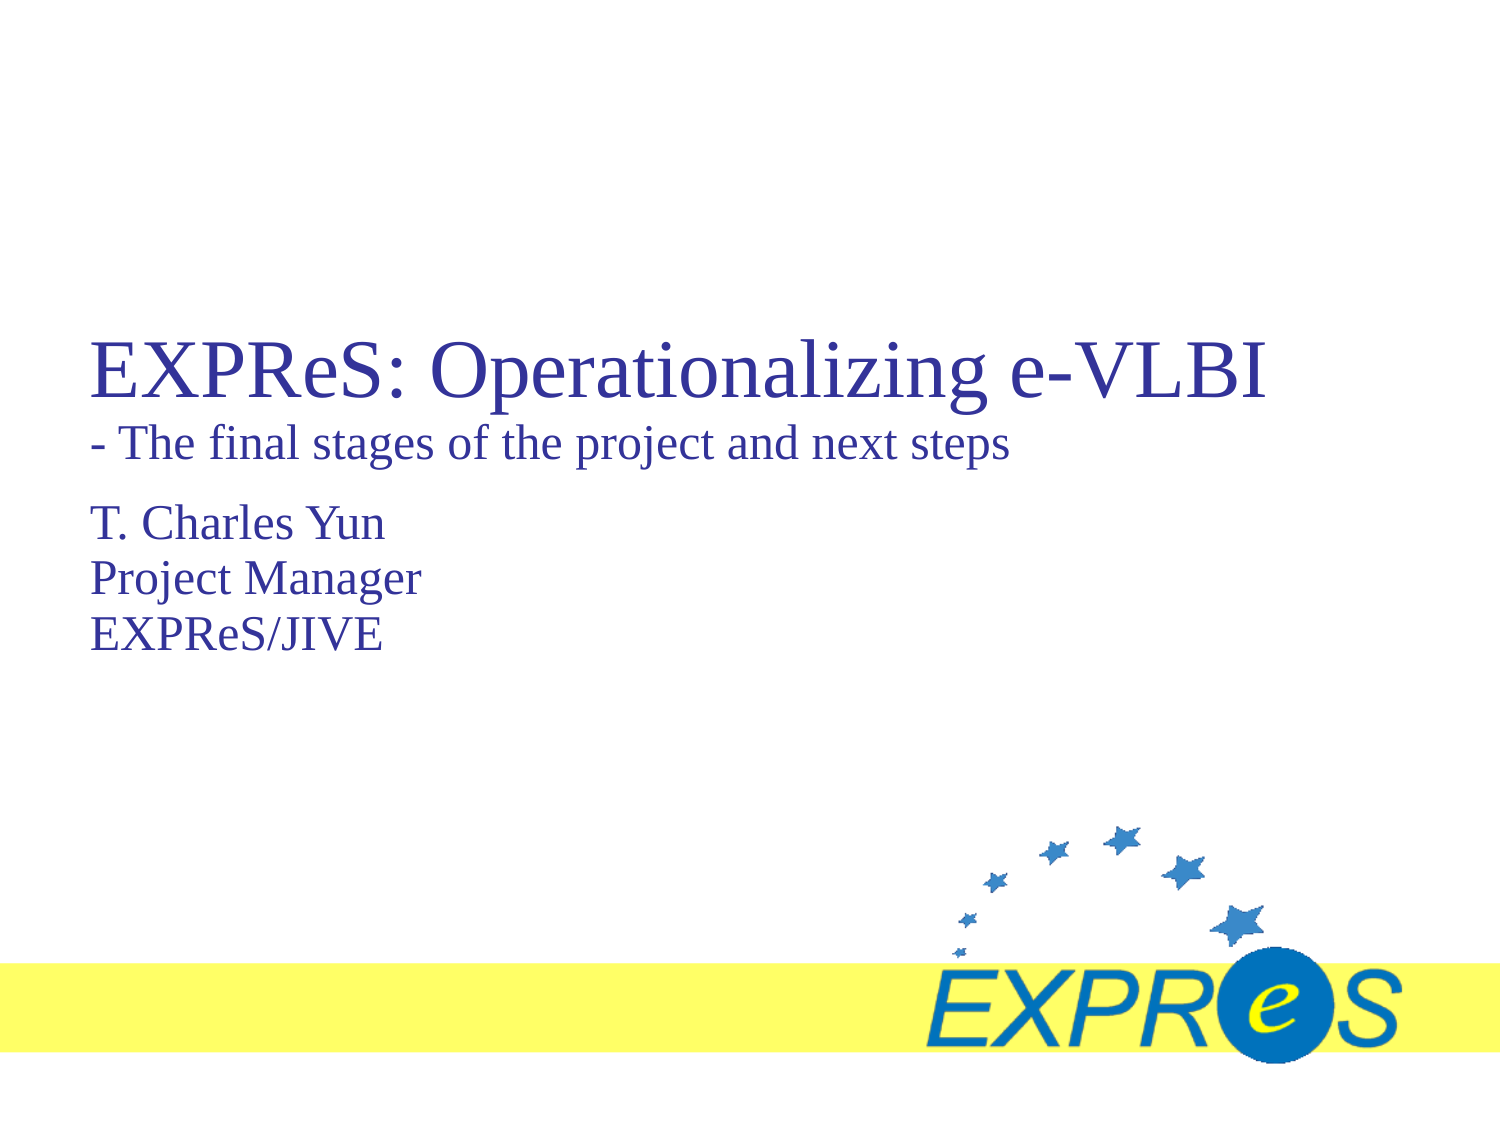

# EXPReS: Operationalizing e-VLBI - The final stages of the project and next steps
T. Charles Yun
Project Manager
EXPReS/JIVE